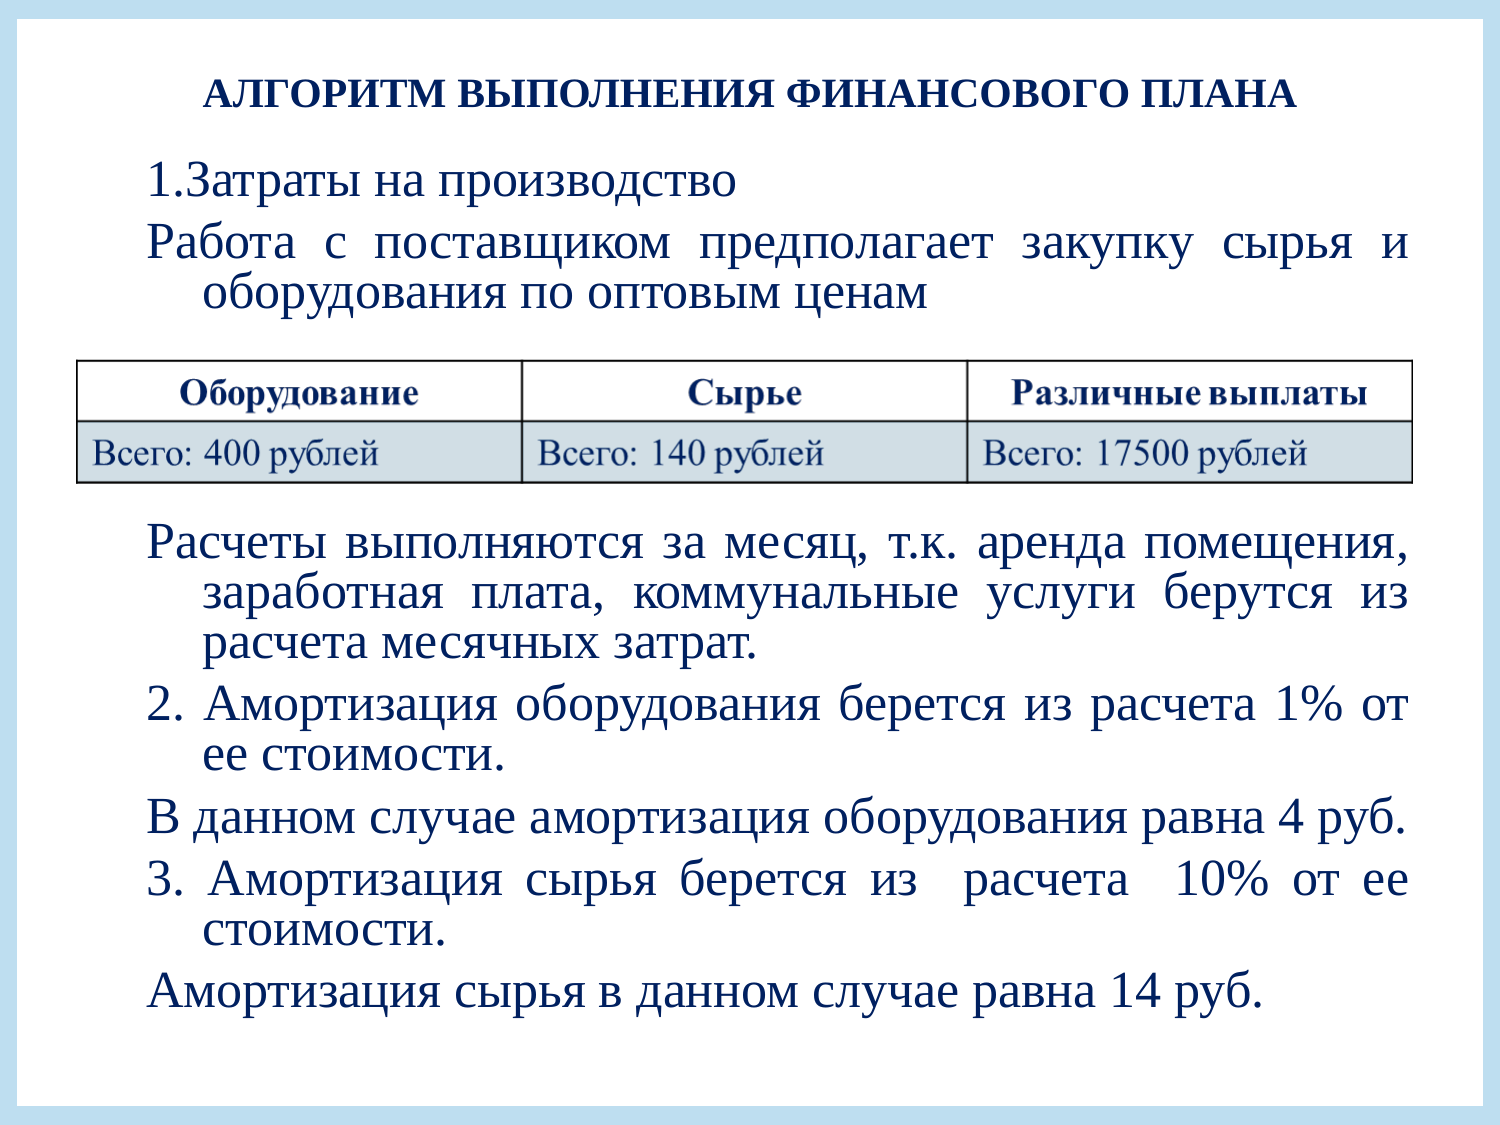

# АЛГОРИТМ ВЫПОЛНЕНИЯ ФИНАНСОВОГО ПЛАНА
1.Затраты на производство
Работа с поставщиком предполагает закупку сырья и оборудования по оптовым ценам
Расчеты выполняются за месяц, т.к. аренда помещения, заработная плата, коммунальные услуги берутся из расчета месячных затрат.
2. Амортизация оборудования берется из расчета 1% от ее стоимости.
В данном случае амортизация оборудования равна 4 руб.
3. Амортизация сырья берется из расчета 10% от ее стоимости.
Амортизация сырья в данном случае равна 14 руб.